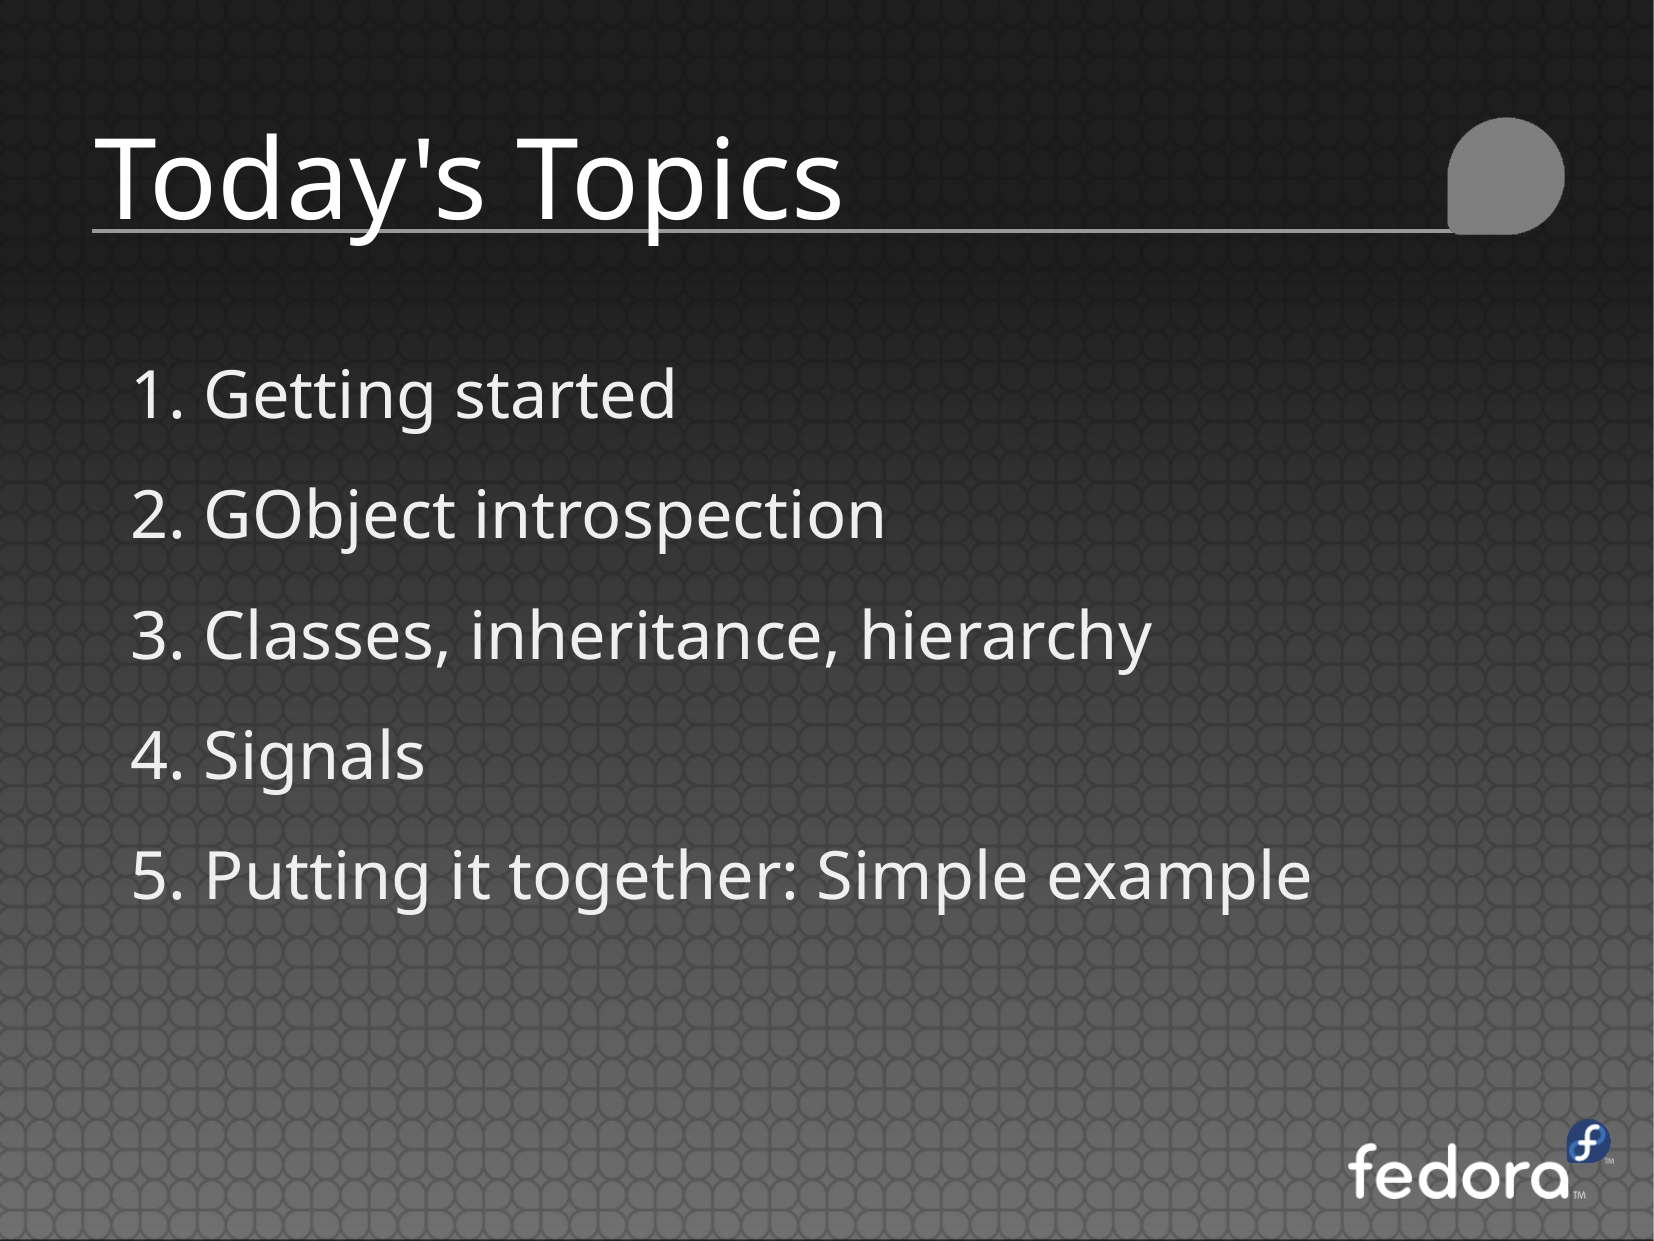

# Today's Topics
Getting started
GObject introspection
Classes, inheritance, hierarchy
Signals
Putting it together: Simple example